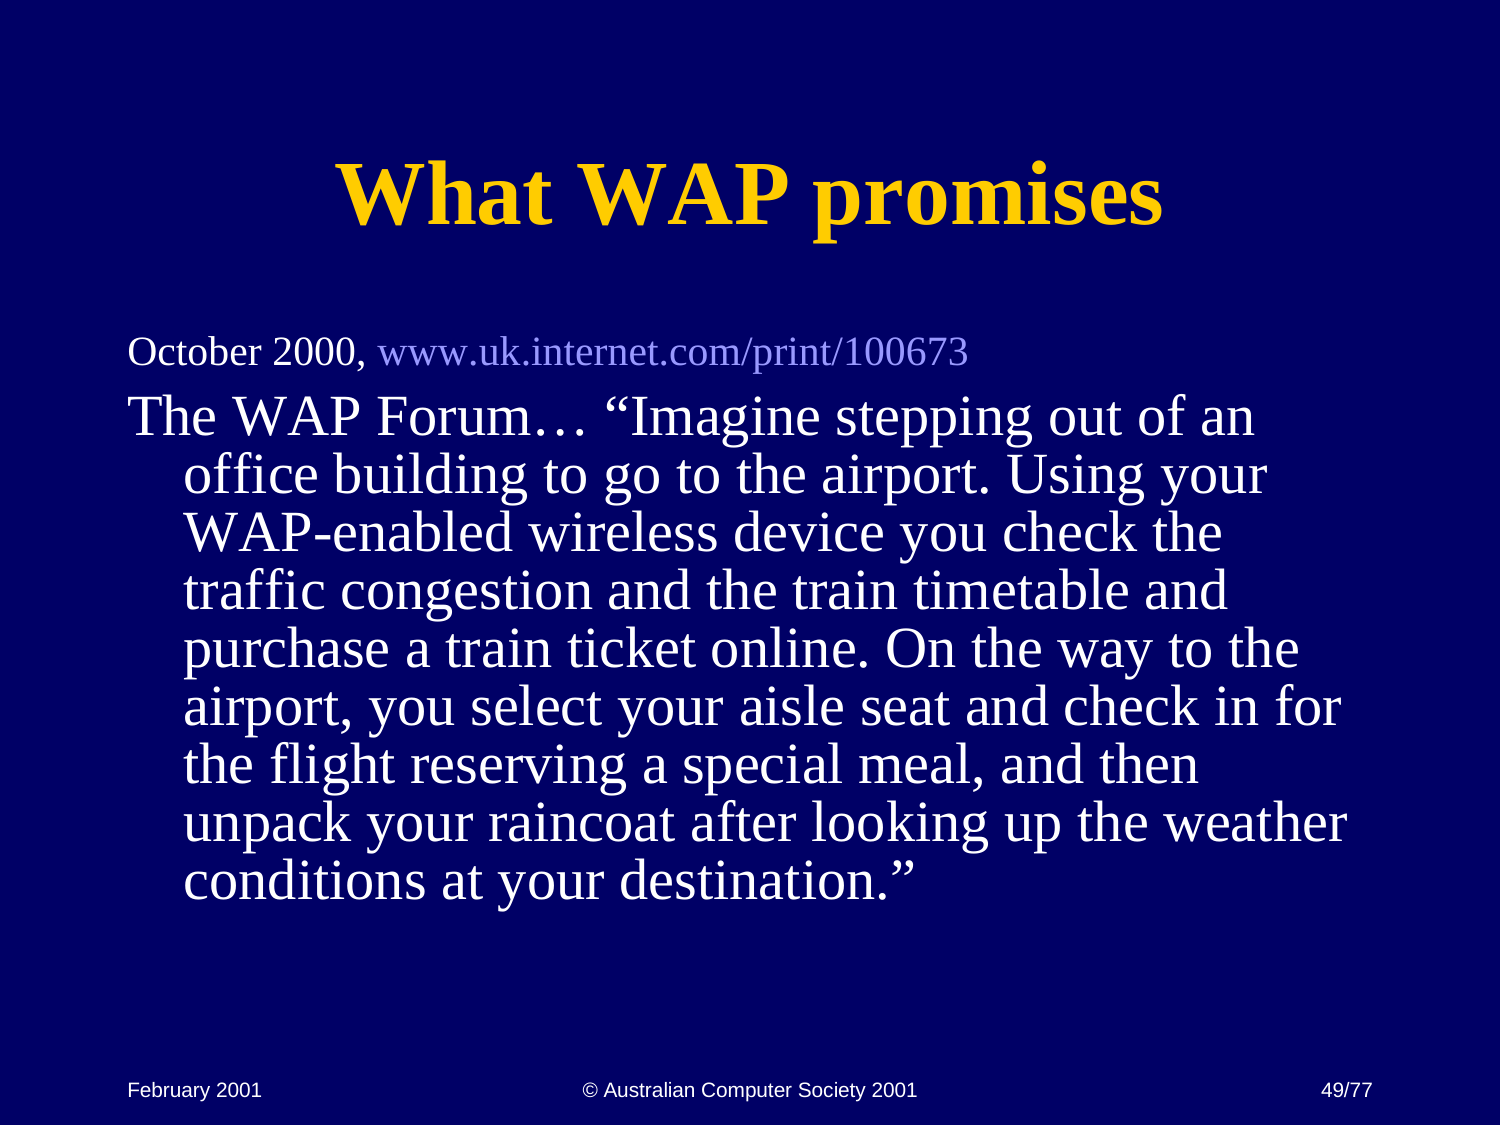

# What WAP promises
October 2000, www.uk.internet.com/print/100673
The WAP Forum… “Imagine stepping out of an office building to go to the airport. Using your WAP-enabled wireless device you check the traffic congestion and the train timetable and purchase a train ticket online. On the way to the airport, you select your aisle seat and check in for the flight reserving a special meal, and then unpack your raincoat after looking up the weather conditions at your destination.”
February 2001
© Australian Computer Society 2001
49